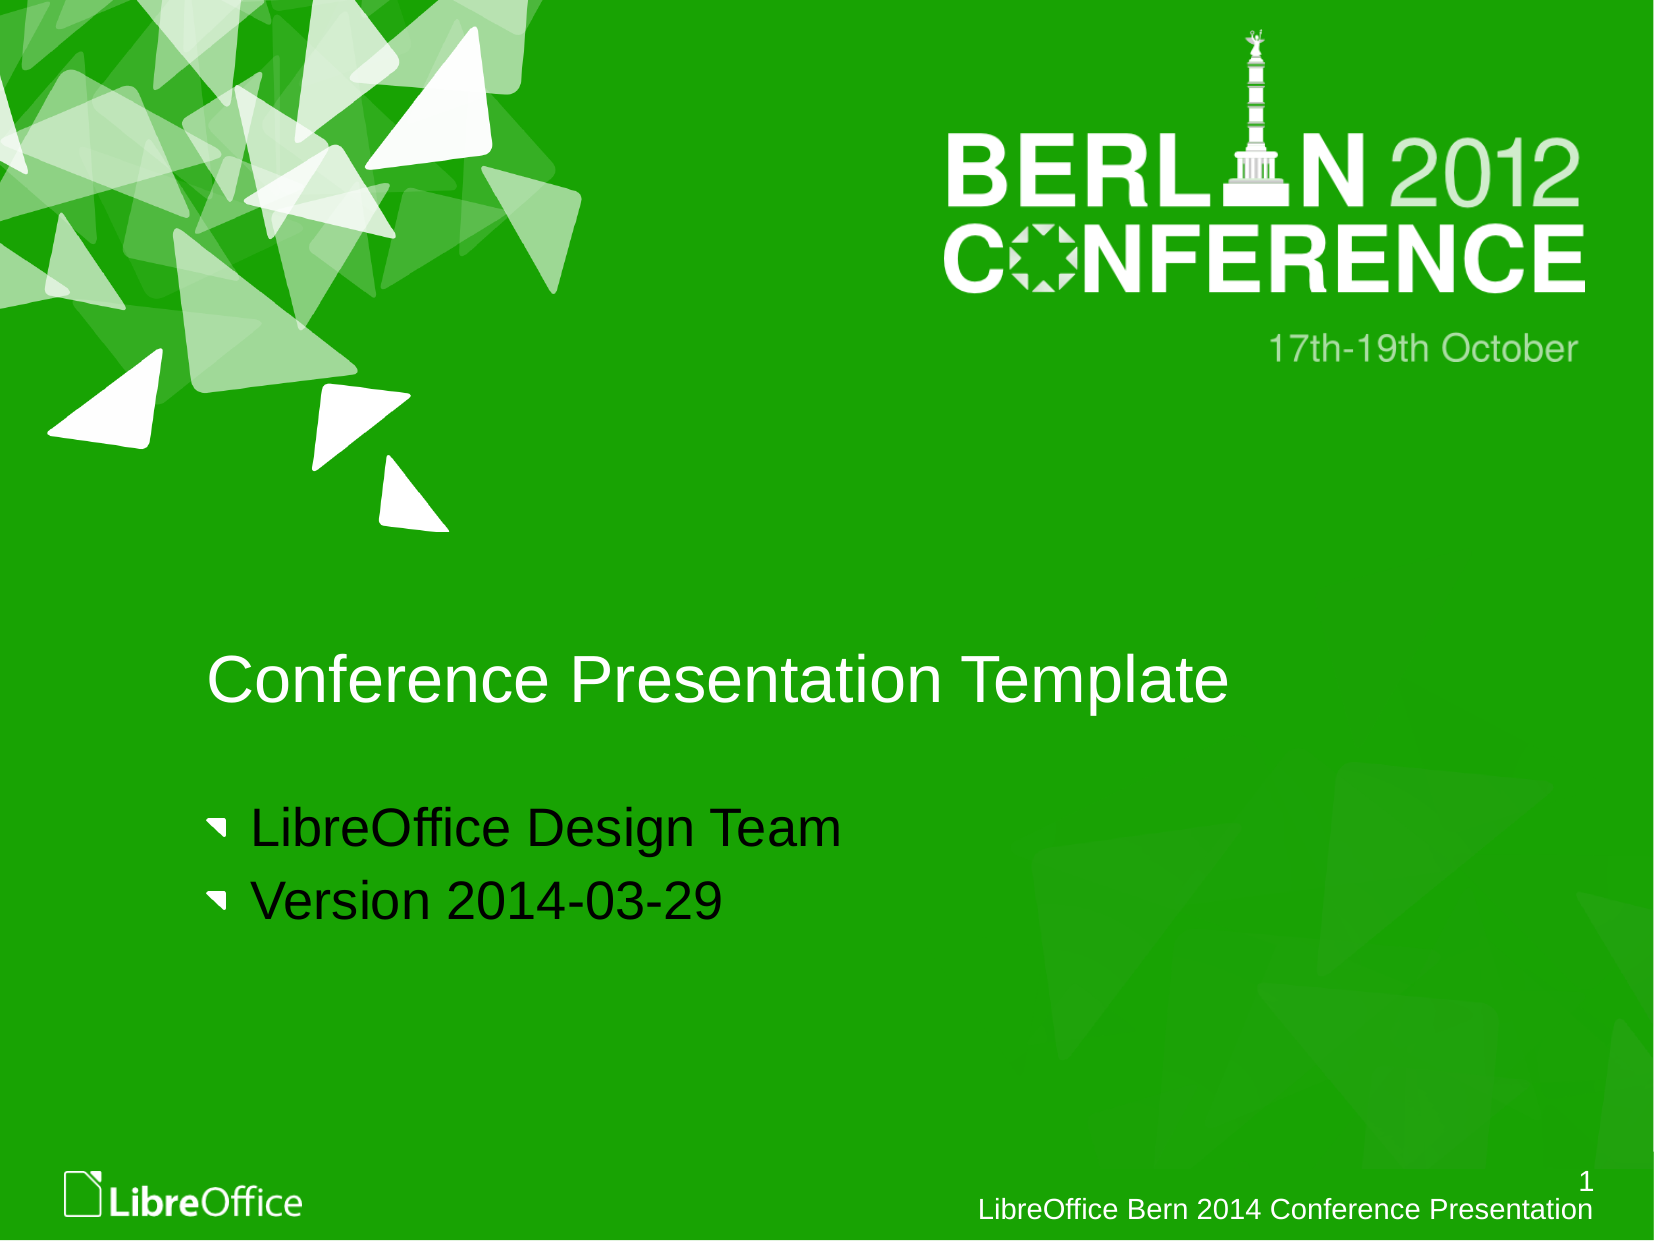

# Conference Presentation Template
LibreOffice Design Team
Version 2014-03-29
1
LibreOffice Bern 2014 Conference Presentation